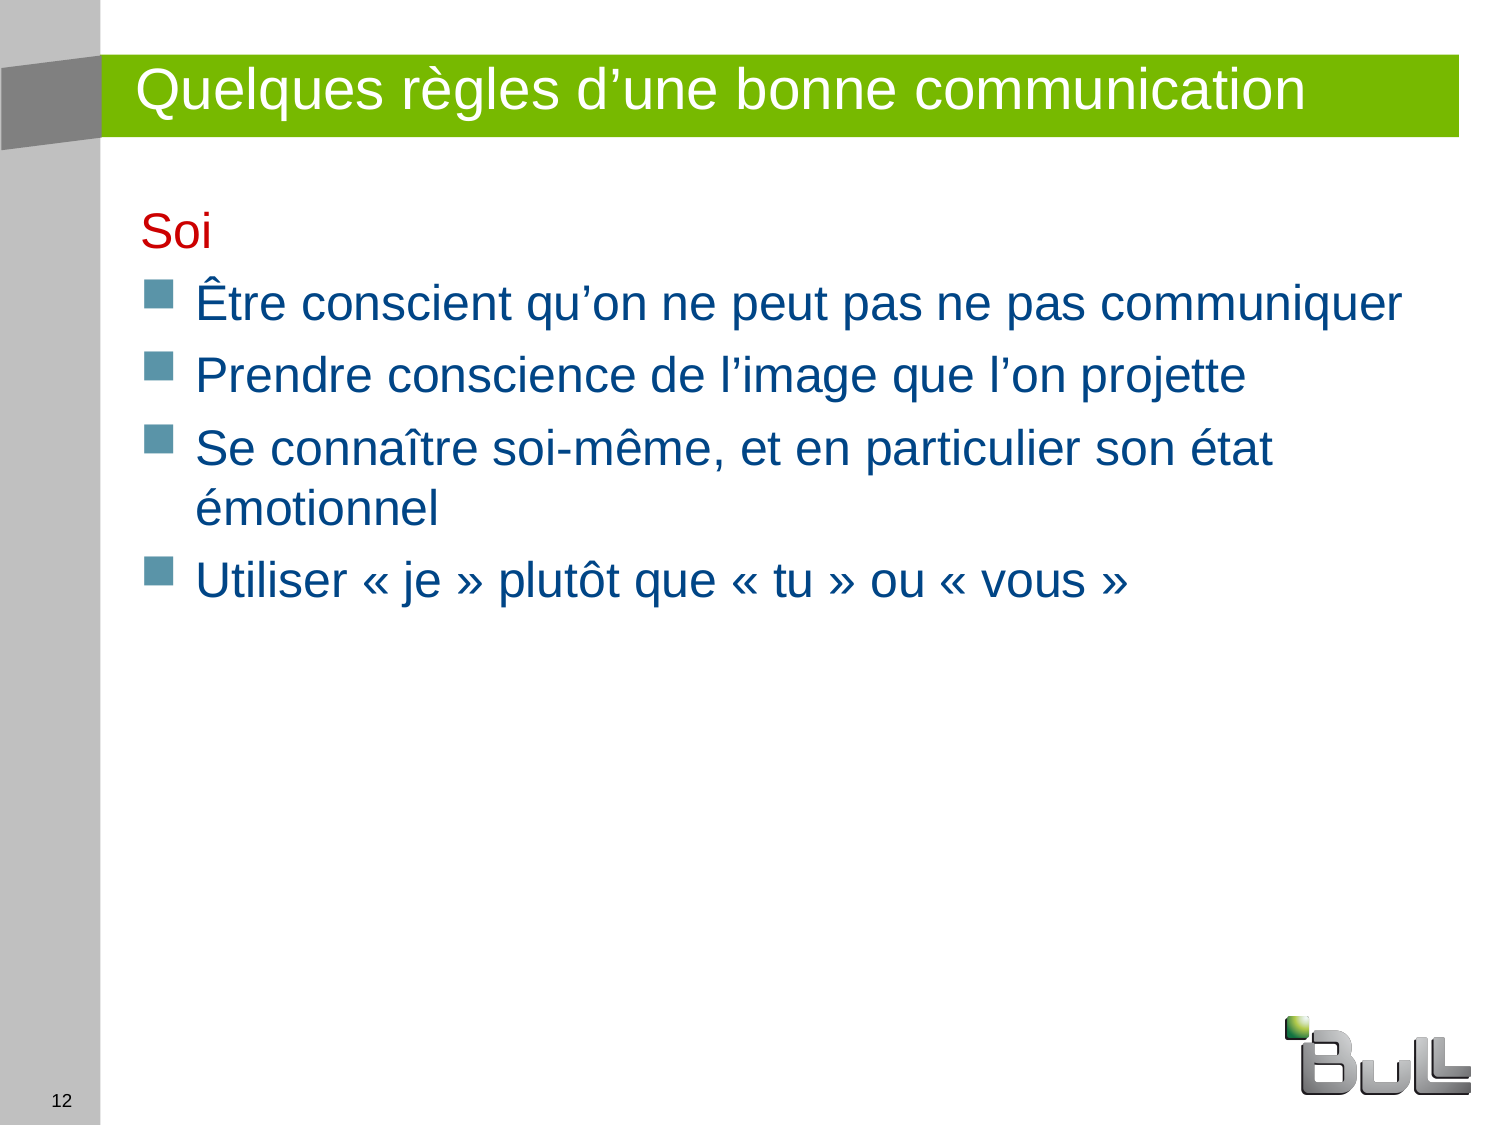

# Quelques règles d’une bonne communication
Soi
Être conscient qu’on ne peut pas ne pas communiquer
Prendre conscience de l’image que l’on projette
Se connaître soi-même, et en particulier son état émotionnel
Utiliser « je » plutôt que « tu » ou « vous »